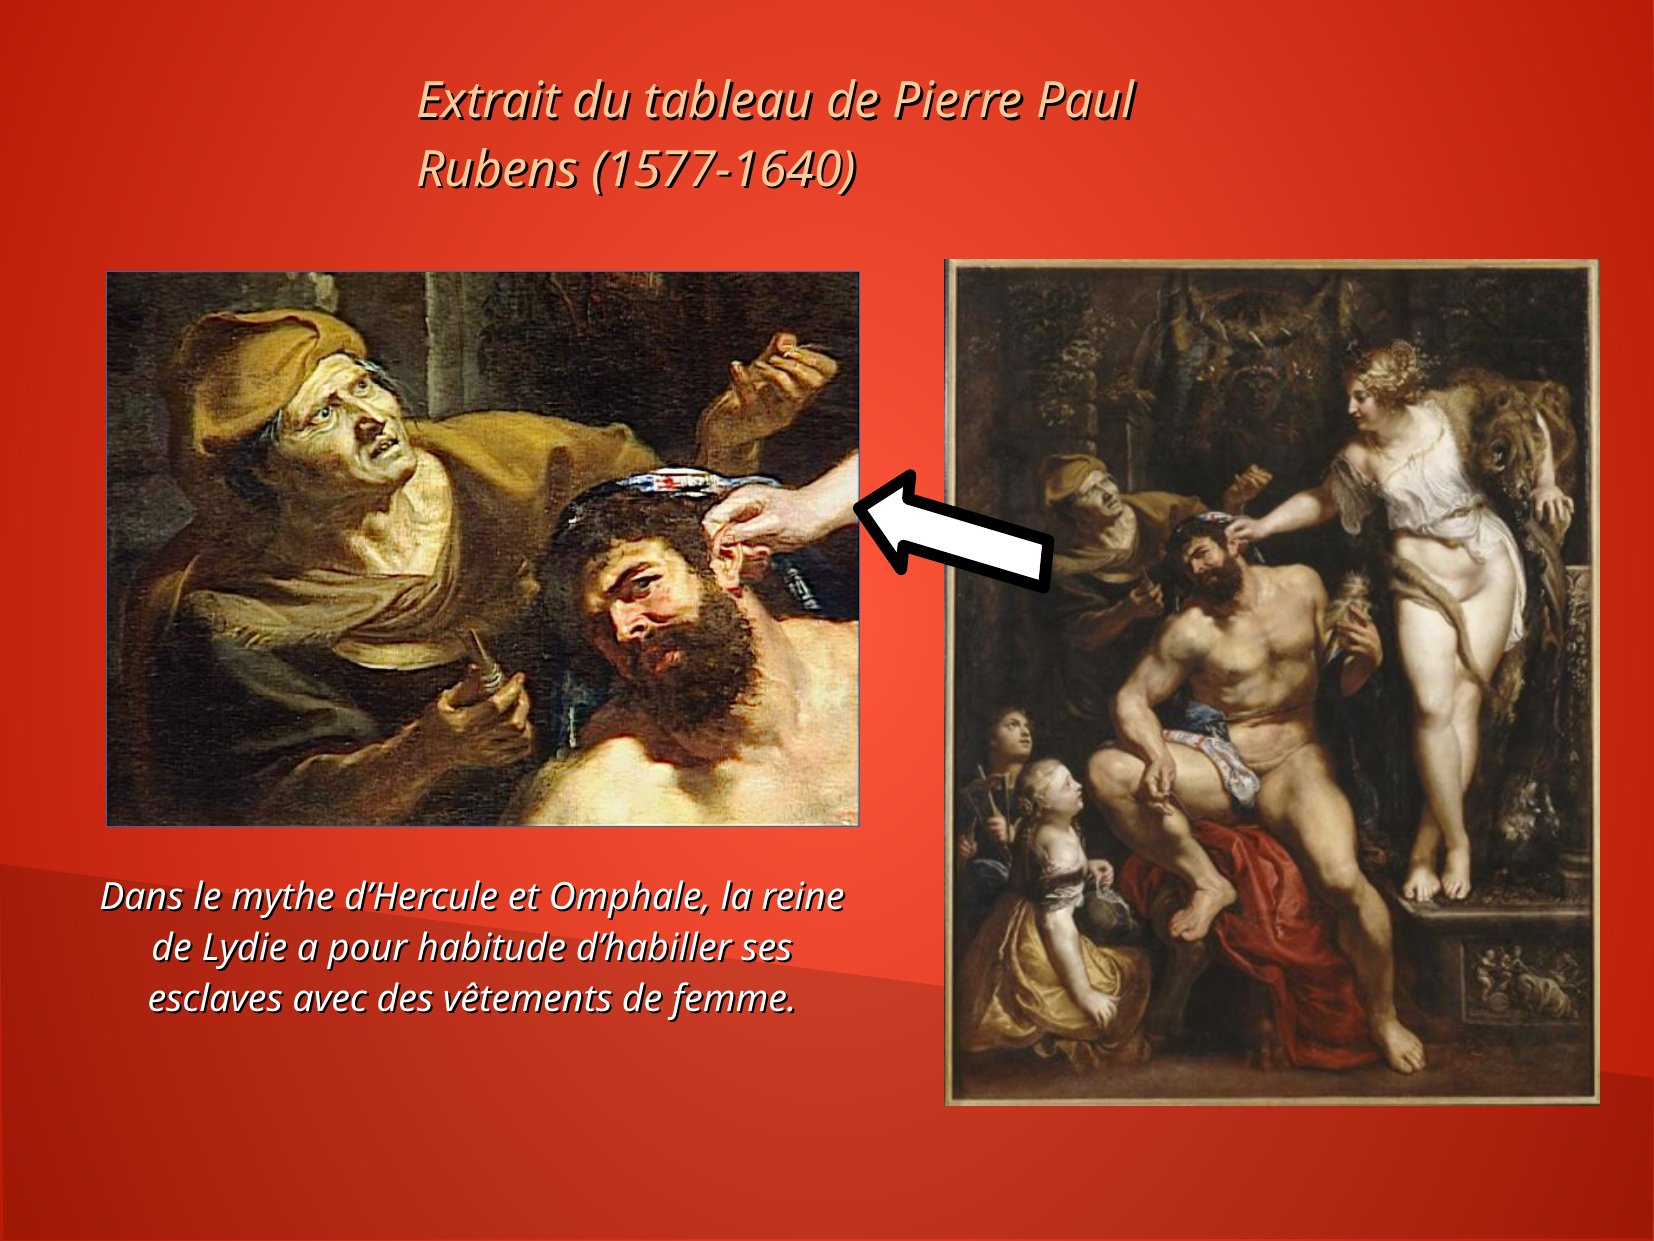

Extrait du tableau de Pierre Paul Rubens (1577-1640)
Dans le mythe d’Hercule et Omphale, la reine de Lydie a pour habitude d’habiller ses esclaves avec des vêtements de femme.